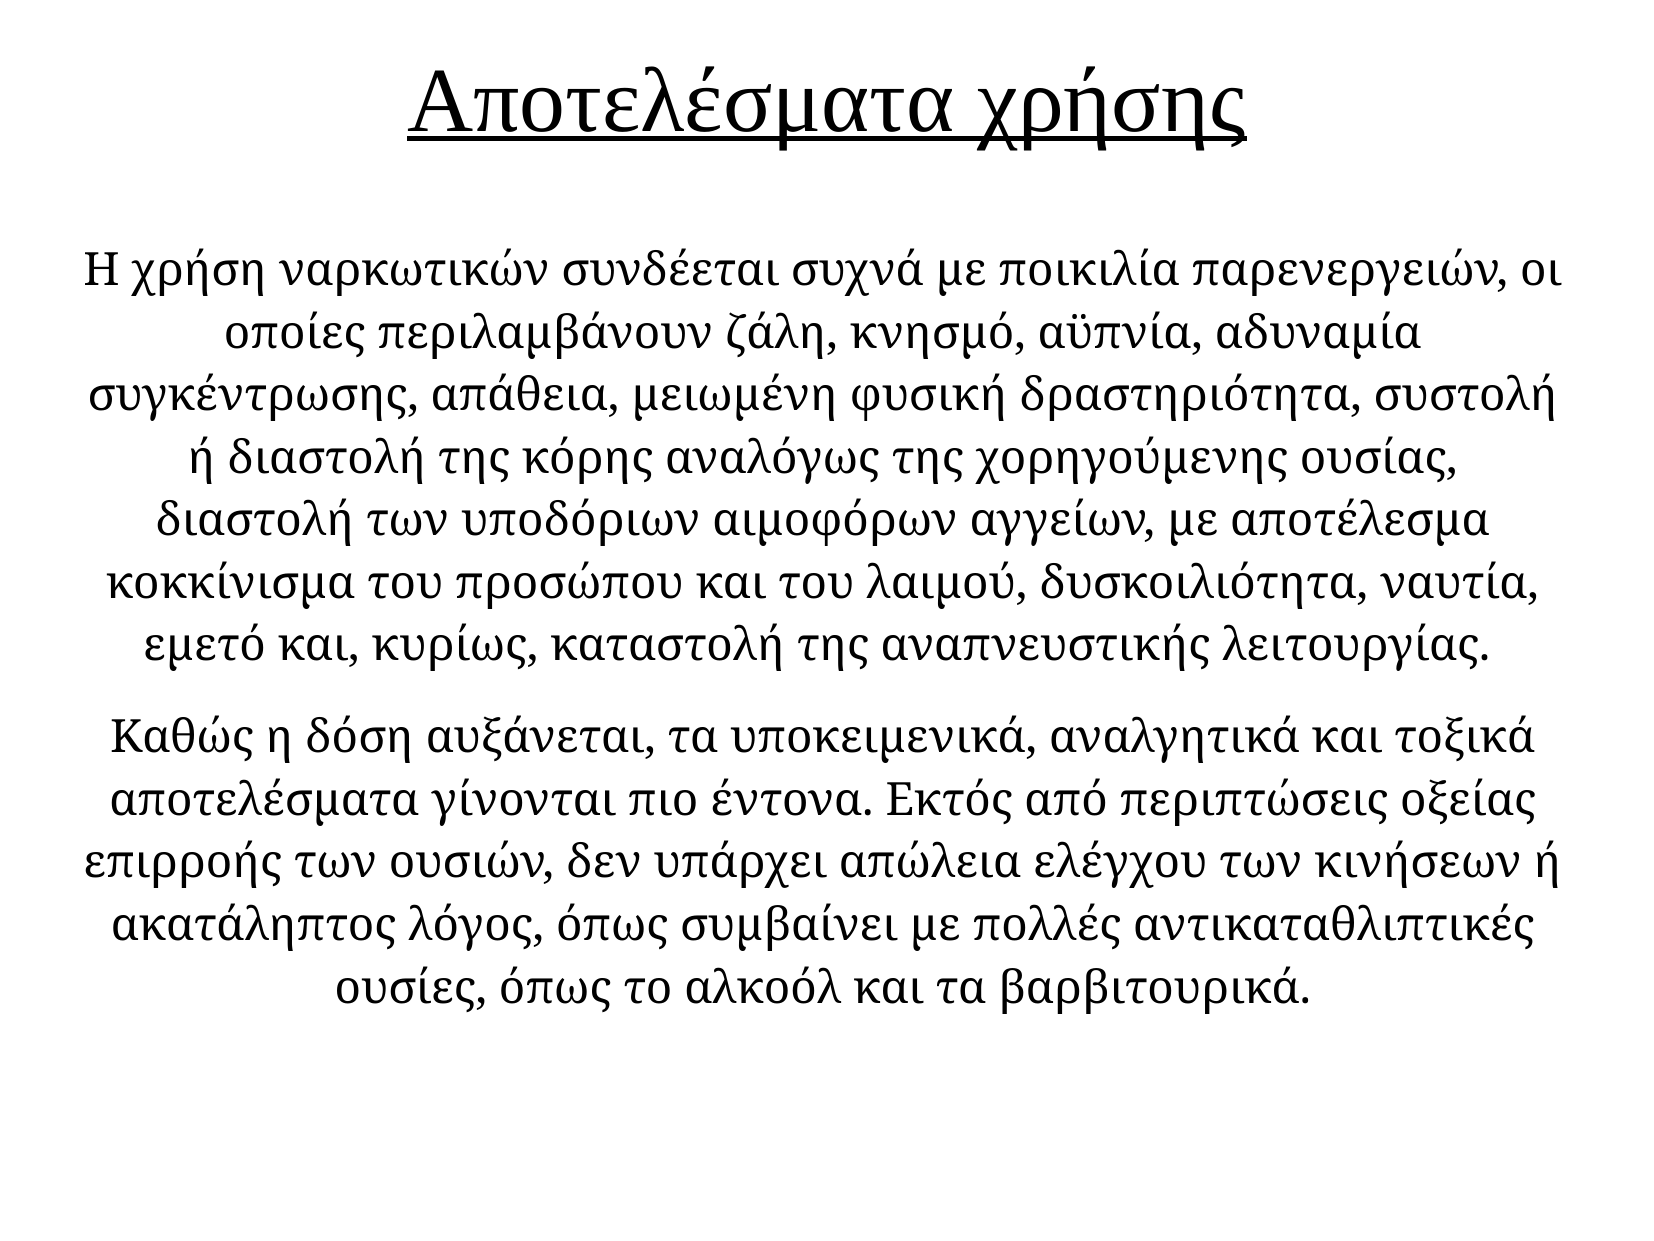

# Αποτελέσματα χρήσης
Η χρήση ναρκωτικών συνδέεται συχνά με ποικιλία παρενεργειών, οι οποίες περιλαμβάνουν ζάλη, κνησμό, αϋπνία, αδυναμία συγκέντρωσης, απάθεια, μειωμένη φυσική δραστηριότητα, συστολή ή διαστολή της κόρης αναλόγως της χορηγούμενης ουσίας, διαστολή των υποδόριων αιμοφόρων αγγείων, με αποτέλεσμα κοκκίνισμα του προσώπου και του λαιμού, δυσκοιλιότητα, ναυτία, εμετό και, κυρίως, καταστολή της αναπνευστικής λειτουργίας.
Καθώς η δόση αυξάνεται, τα υποκειμενικά, αναλγητικά και τοξικά αποτελέσματα γίνονται πιο έντονα. Εκτός από περιπτώσεις οξείας επιρροής των ουσιών, δεν υπάρχει απώλεια ελέγχου των κινήσεων ή ακατάληπτος λόγος, όπως συμβαίνει με πολλές αντικαταθλιπτικές ουσίες, όπως το αλκοόλ και τα βαρβιτουρικά.